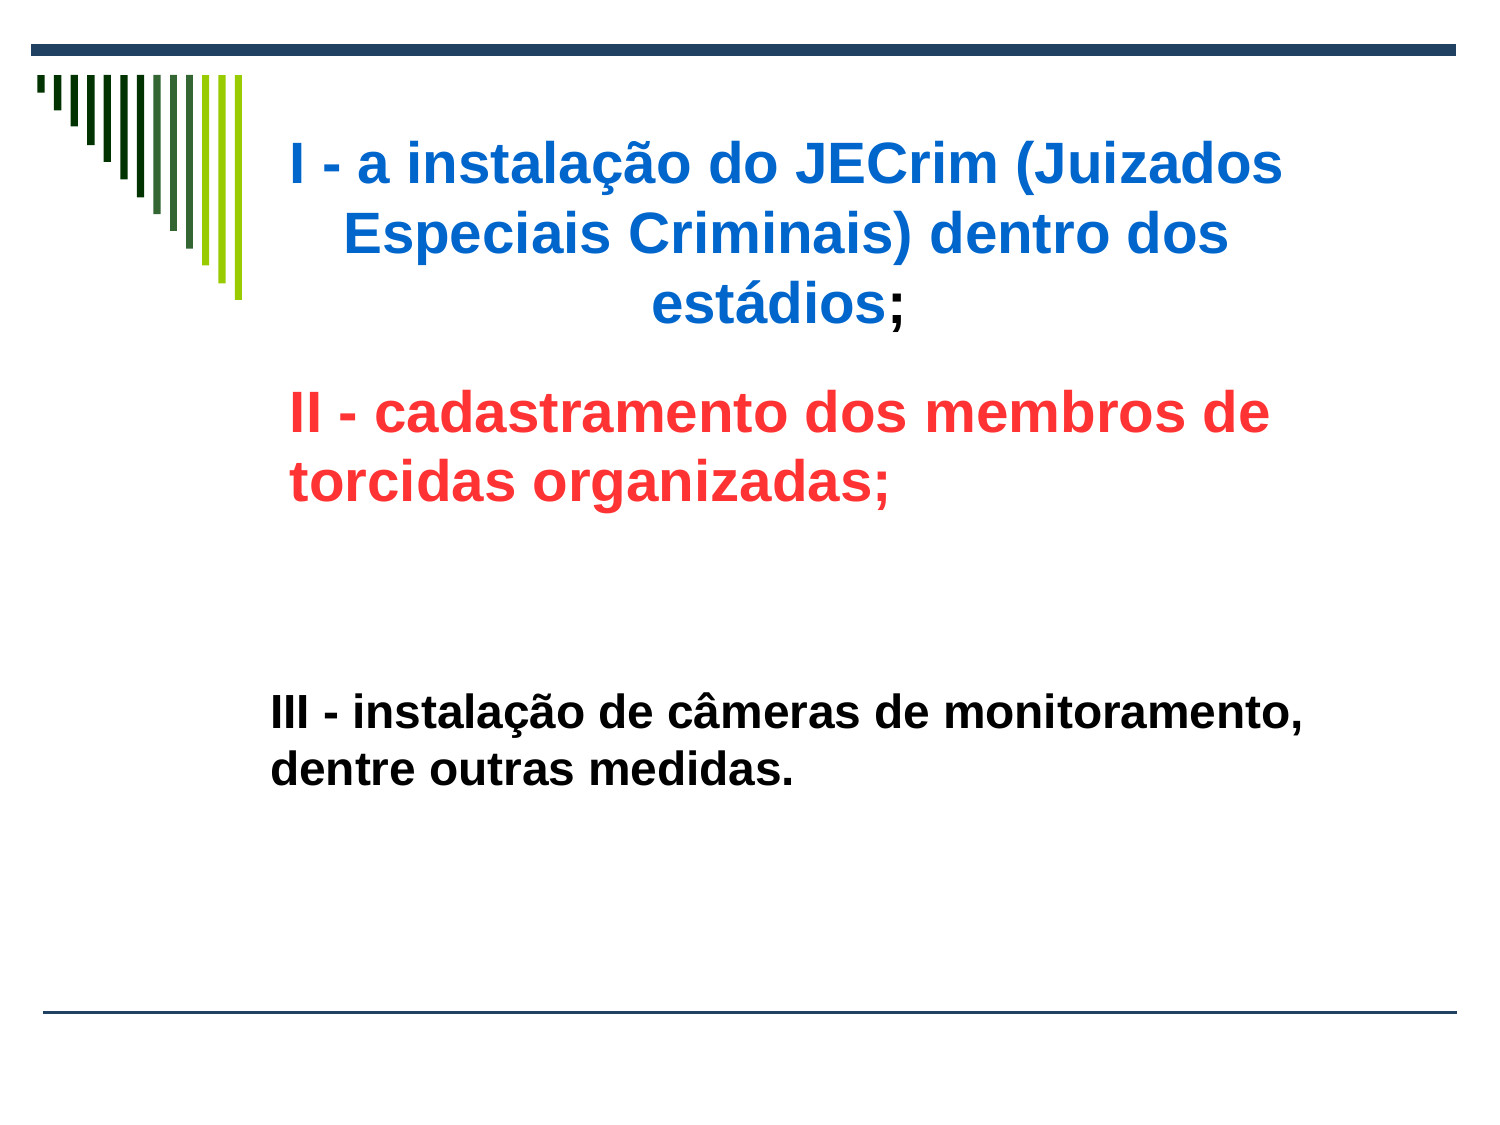

# I - a instalação do JECrim (Juizados Especiais Criminais) dentro dos estádios;
II - cadastramento dos membros de torcidas organizadas;
III - instalação de câmeras de monitoramento, dentre outras medidas.